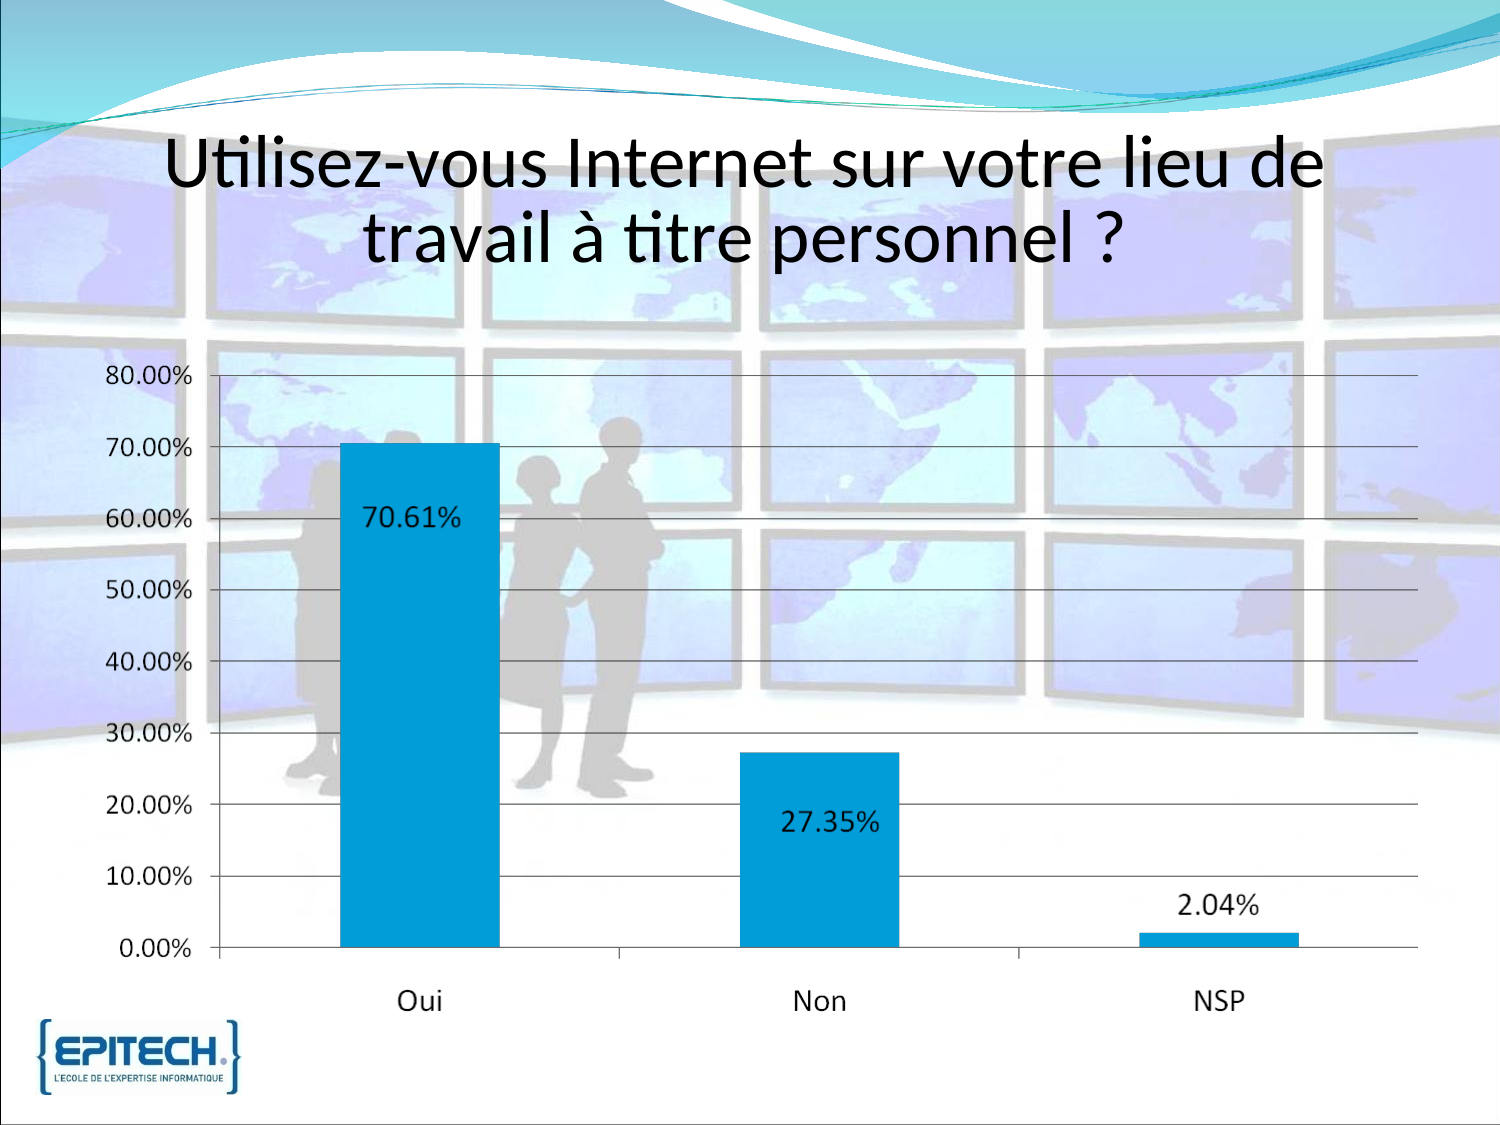

# Utilisez-vous Internet sur votre lieu de travail à titre personnel ?